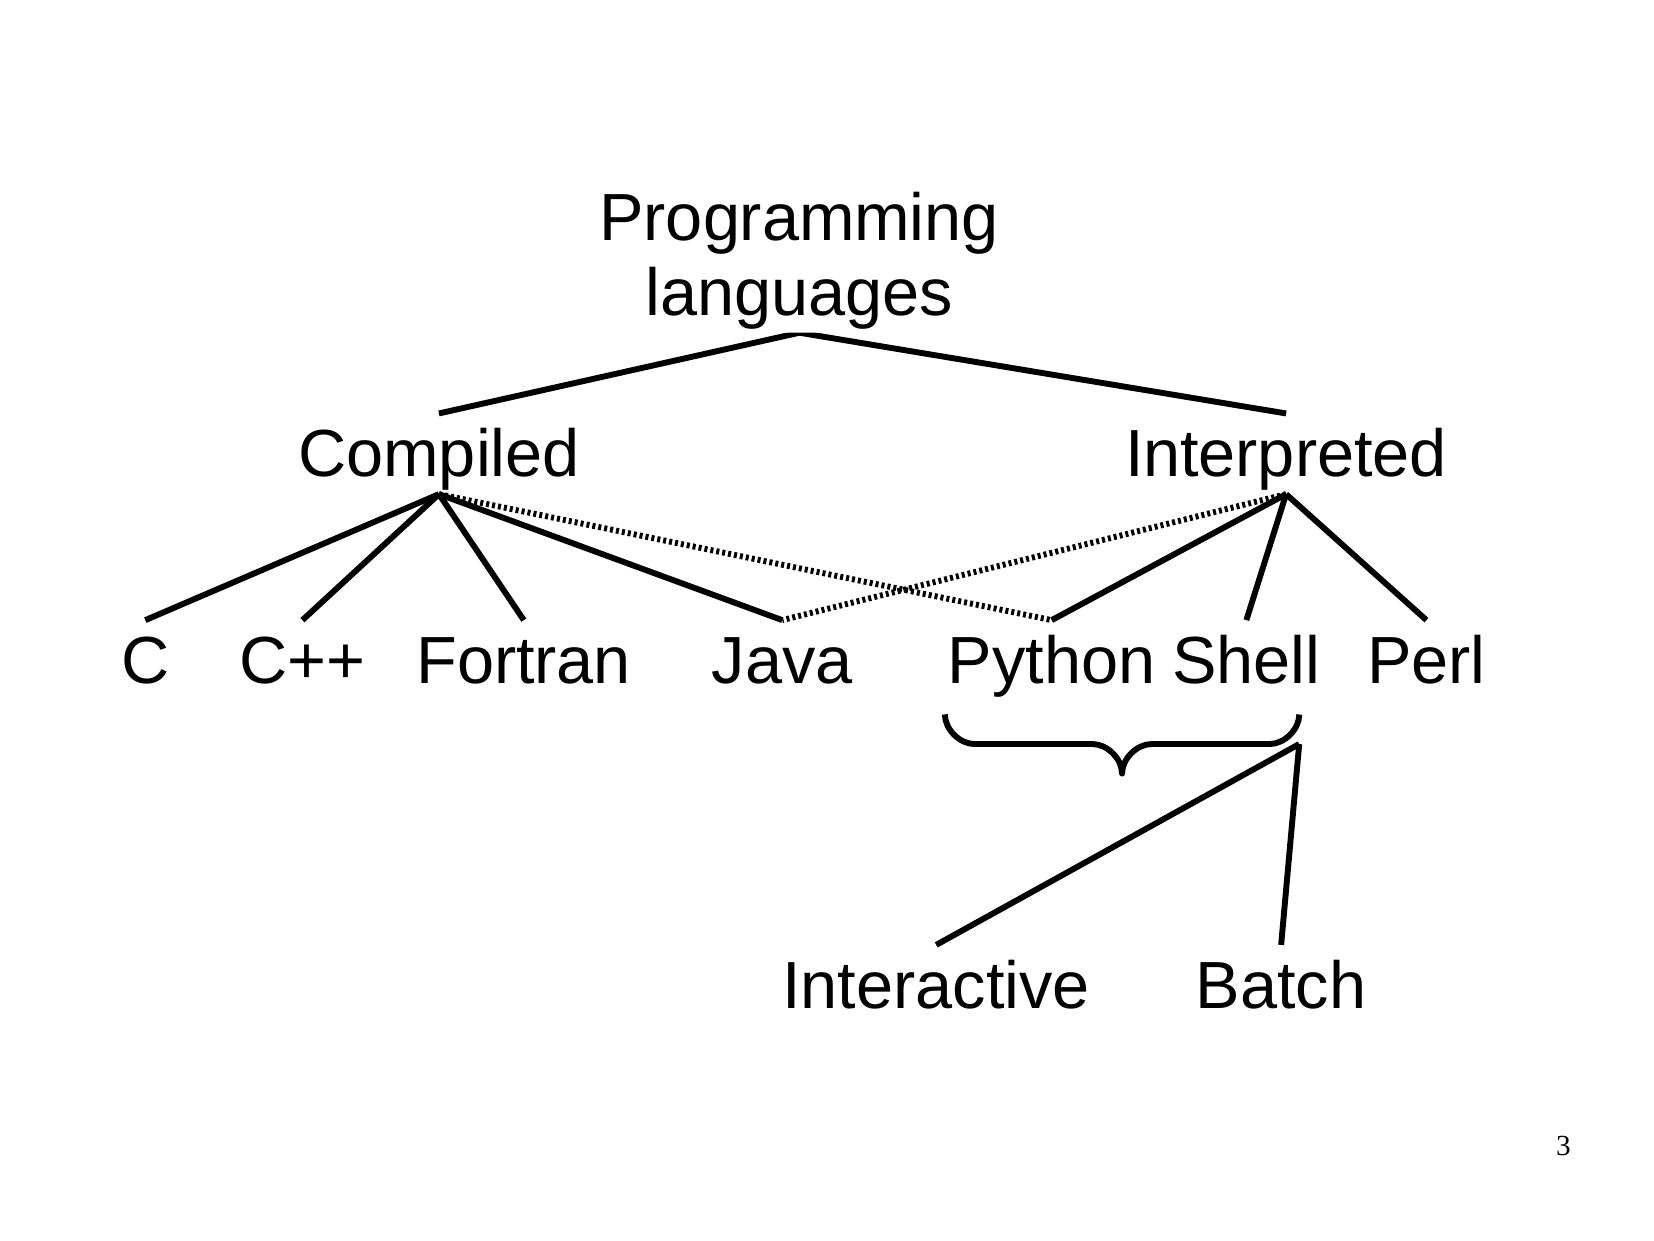

Programming
languages
Compiled
Interpreted
C
C++
Fortran
Java
Python
Shell
Perl
Interactive
Batch
3